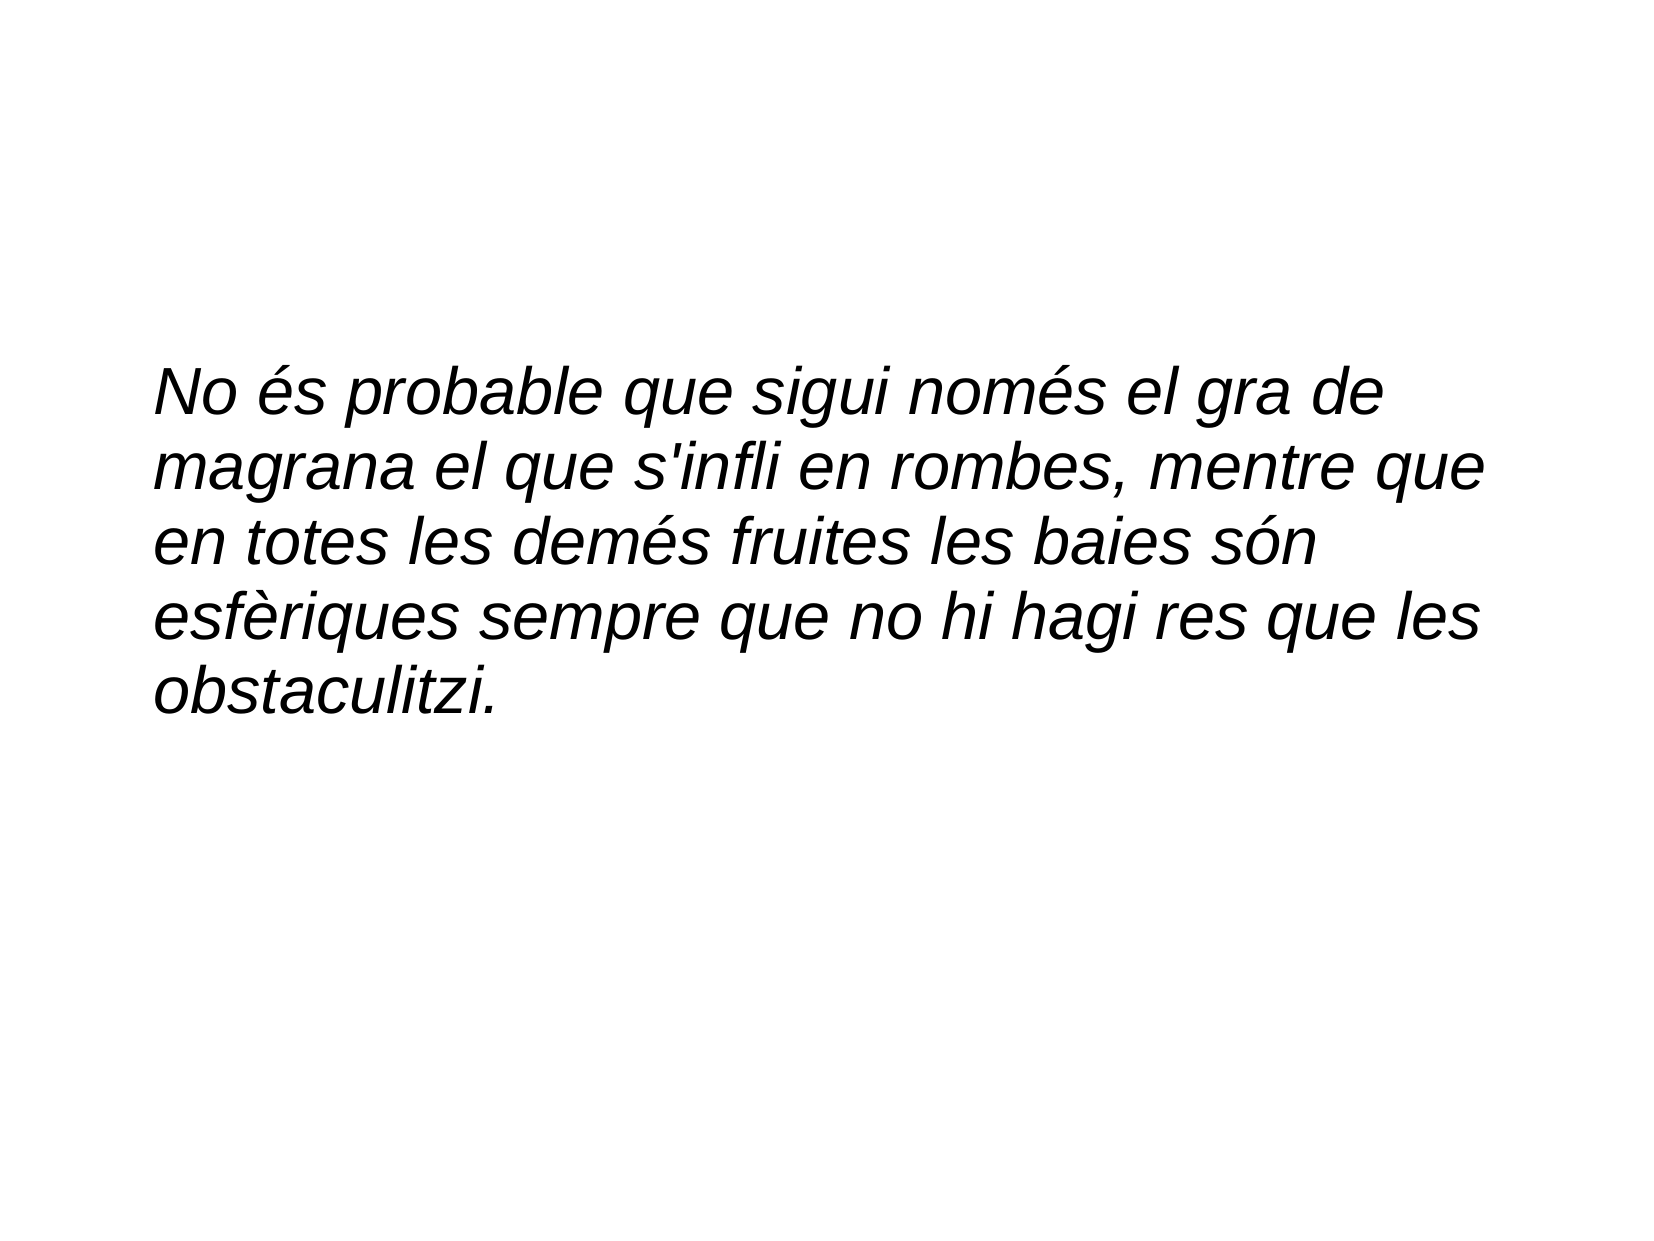

# No és probable que sigui només el gra de magrana el que s'infli en rombes, mentre que en totes les demés fruites les baies són esfèriques sempre que no hi hagi res que les obstaculitzi.